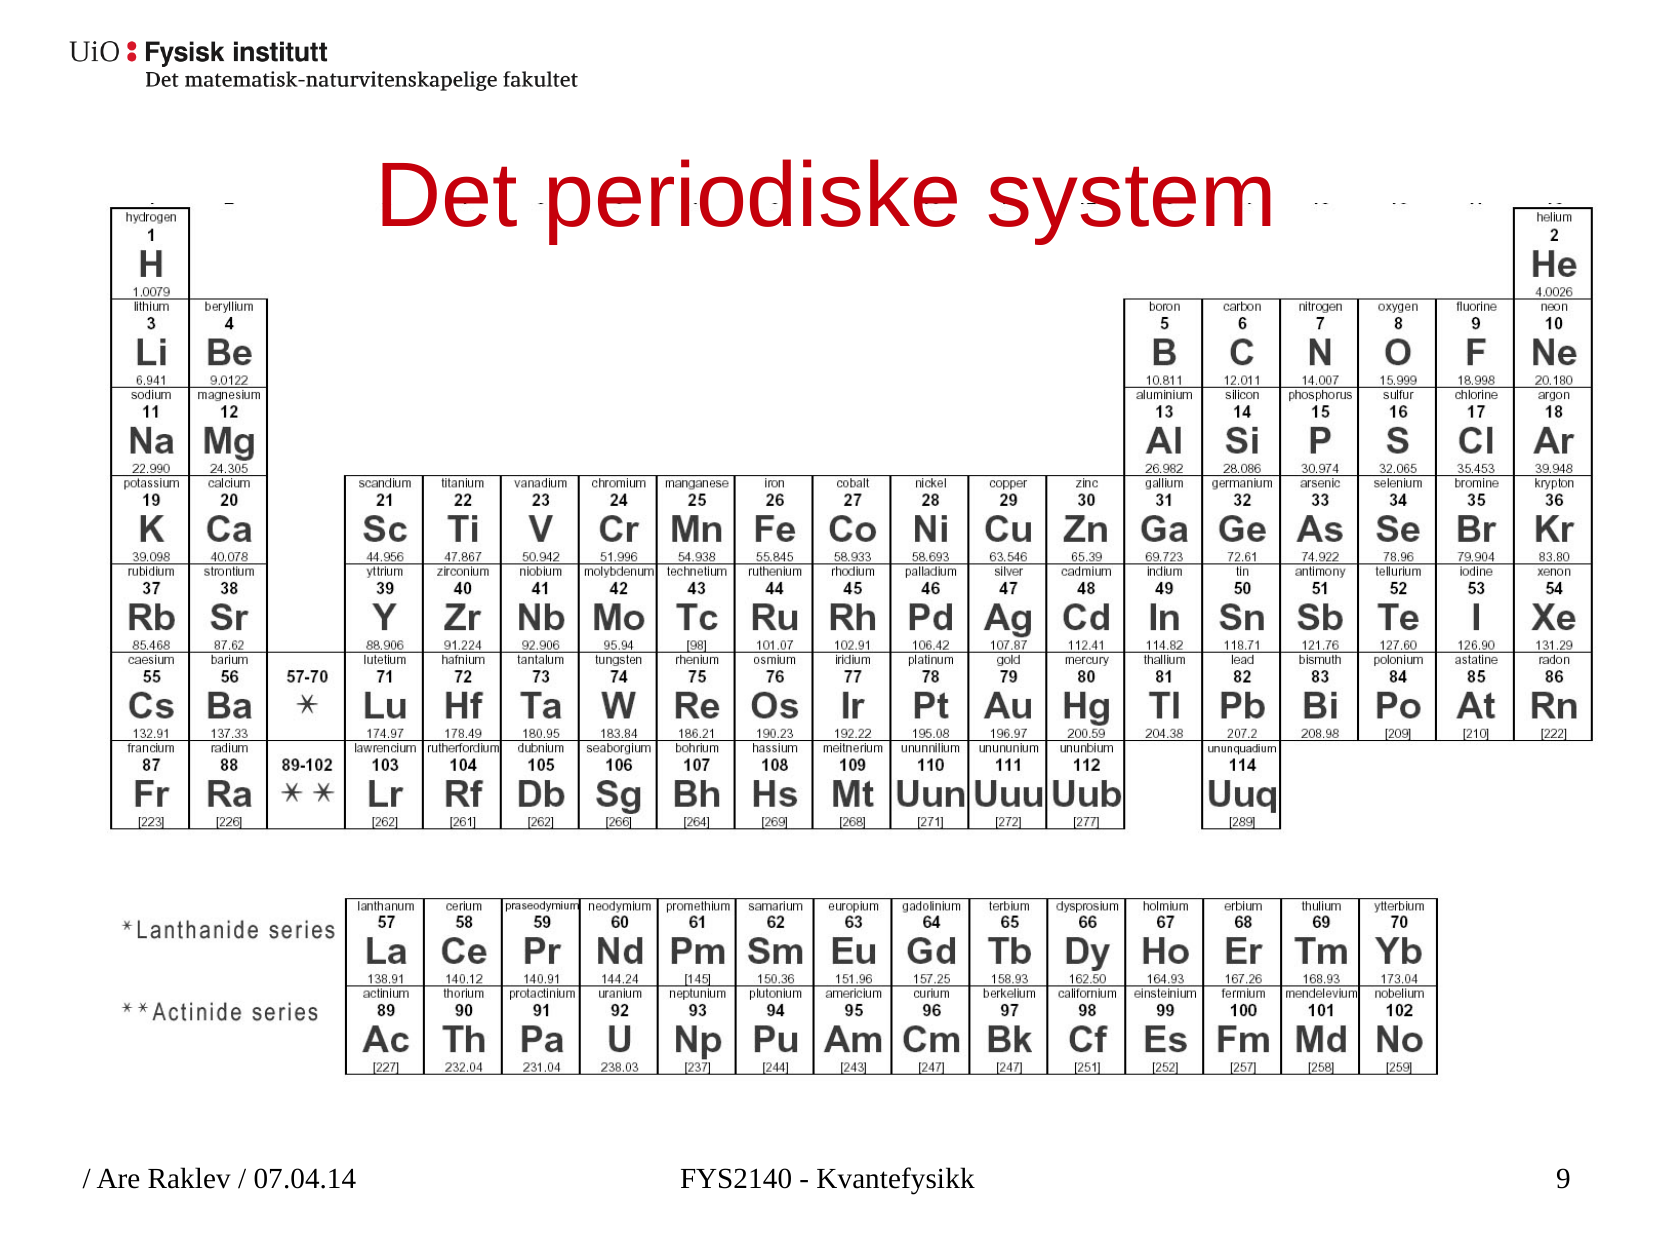

# Det periodiske system
/ Are Raklev / 07.04.14
FYS2140 - Kvantefysikk
9